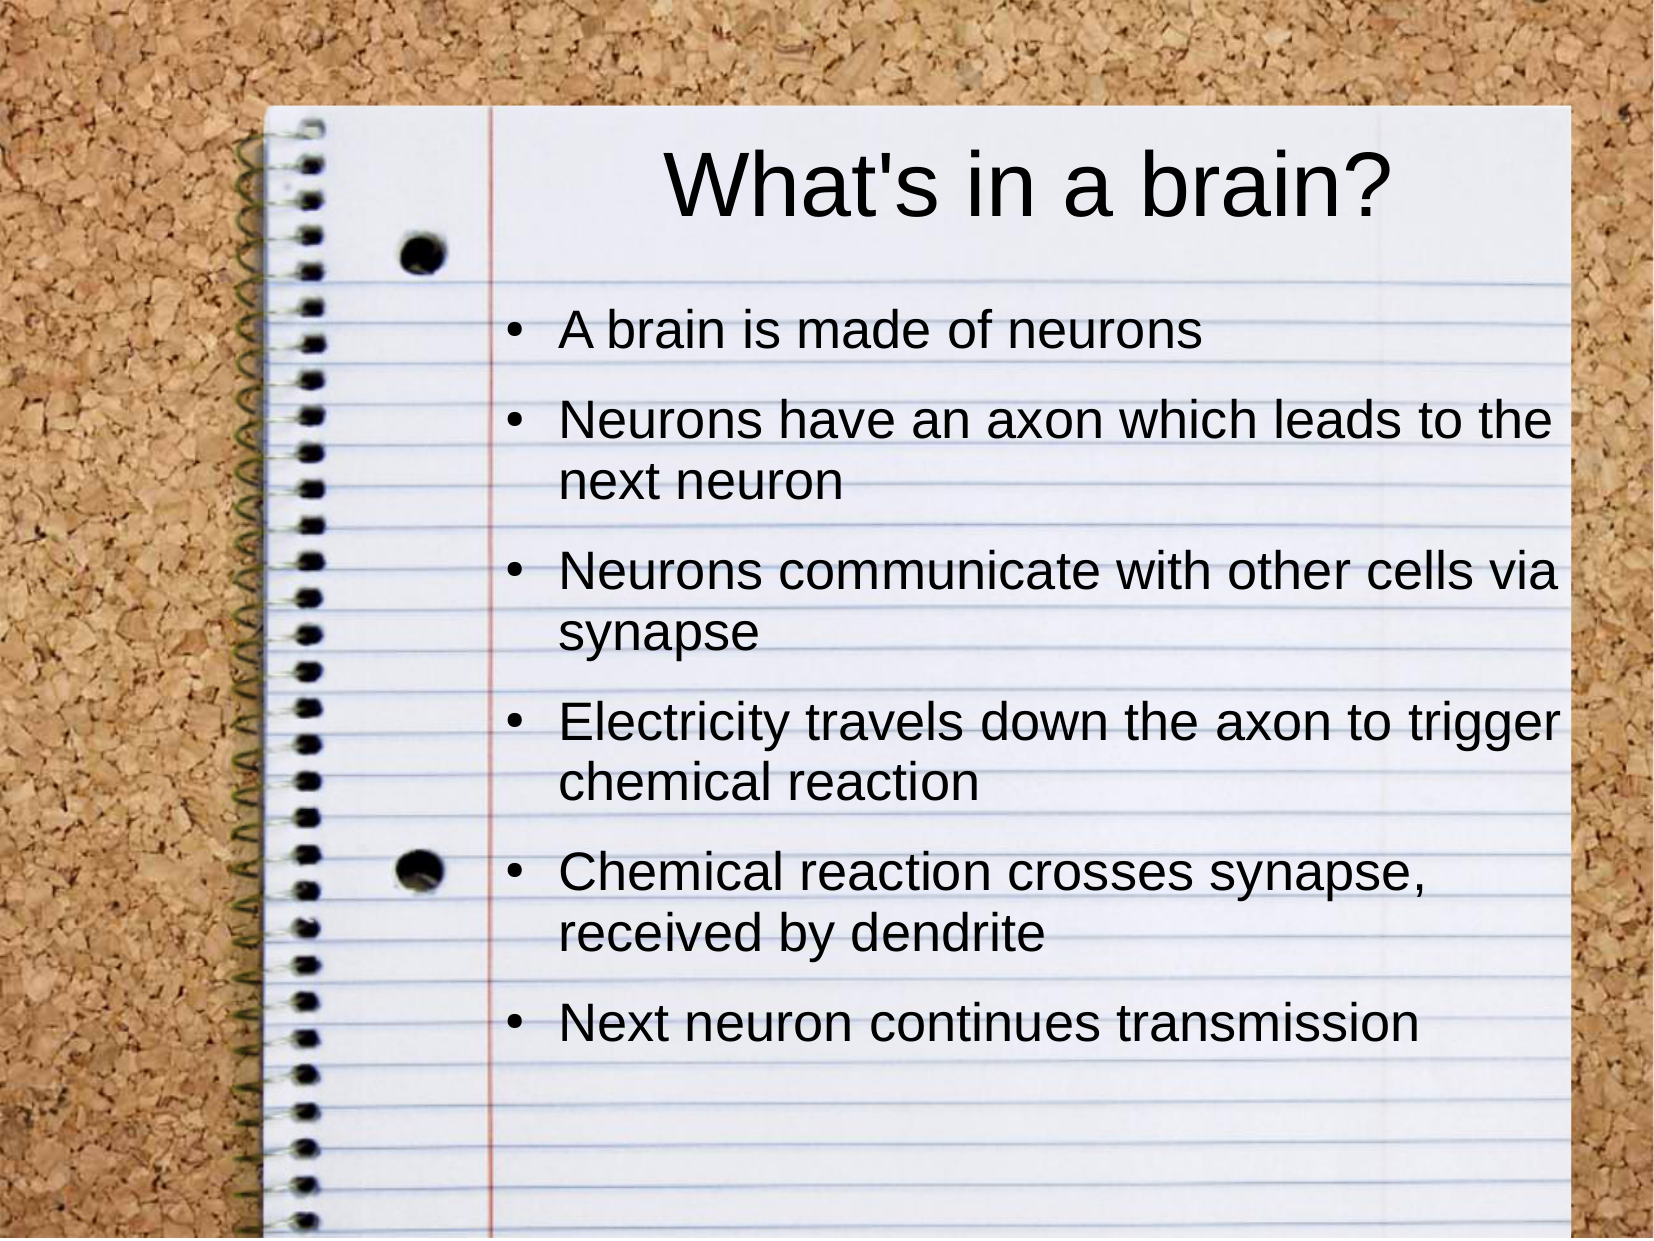

# What's in a brain?
A brain is made of neurons
Neurons have an axon which leads to the next neuron
Neurons communicate with other cells via synapse
Electricity travels down the axon to trigger chemical reaction
Chemical reaction crosses synapse, received by dendrite
Next neuron continues transmission
OSCON 2012 - nate@backyardbrains.com